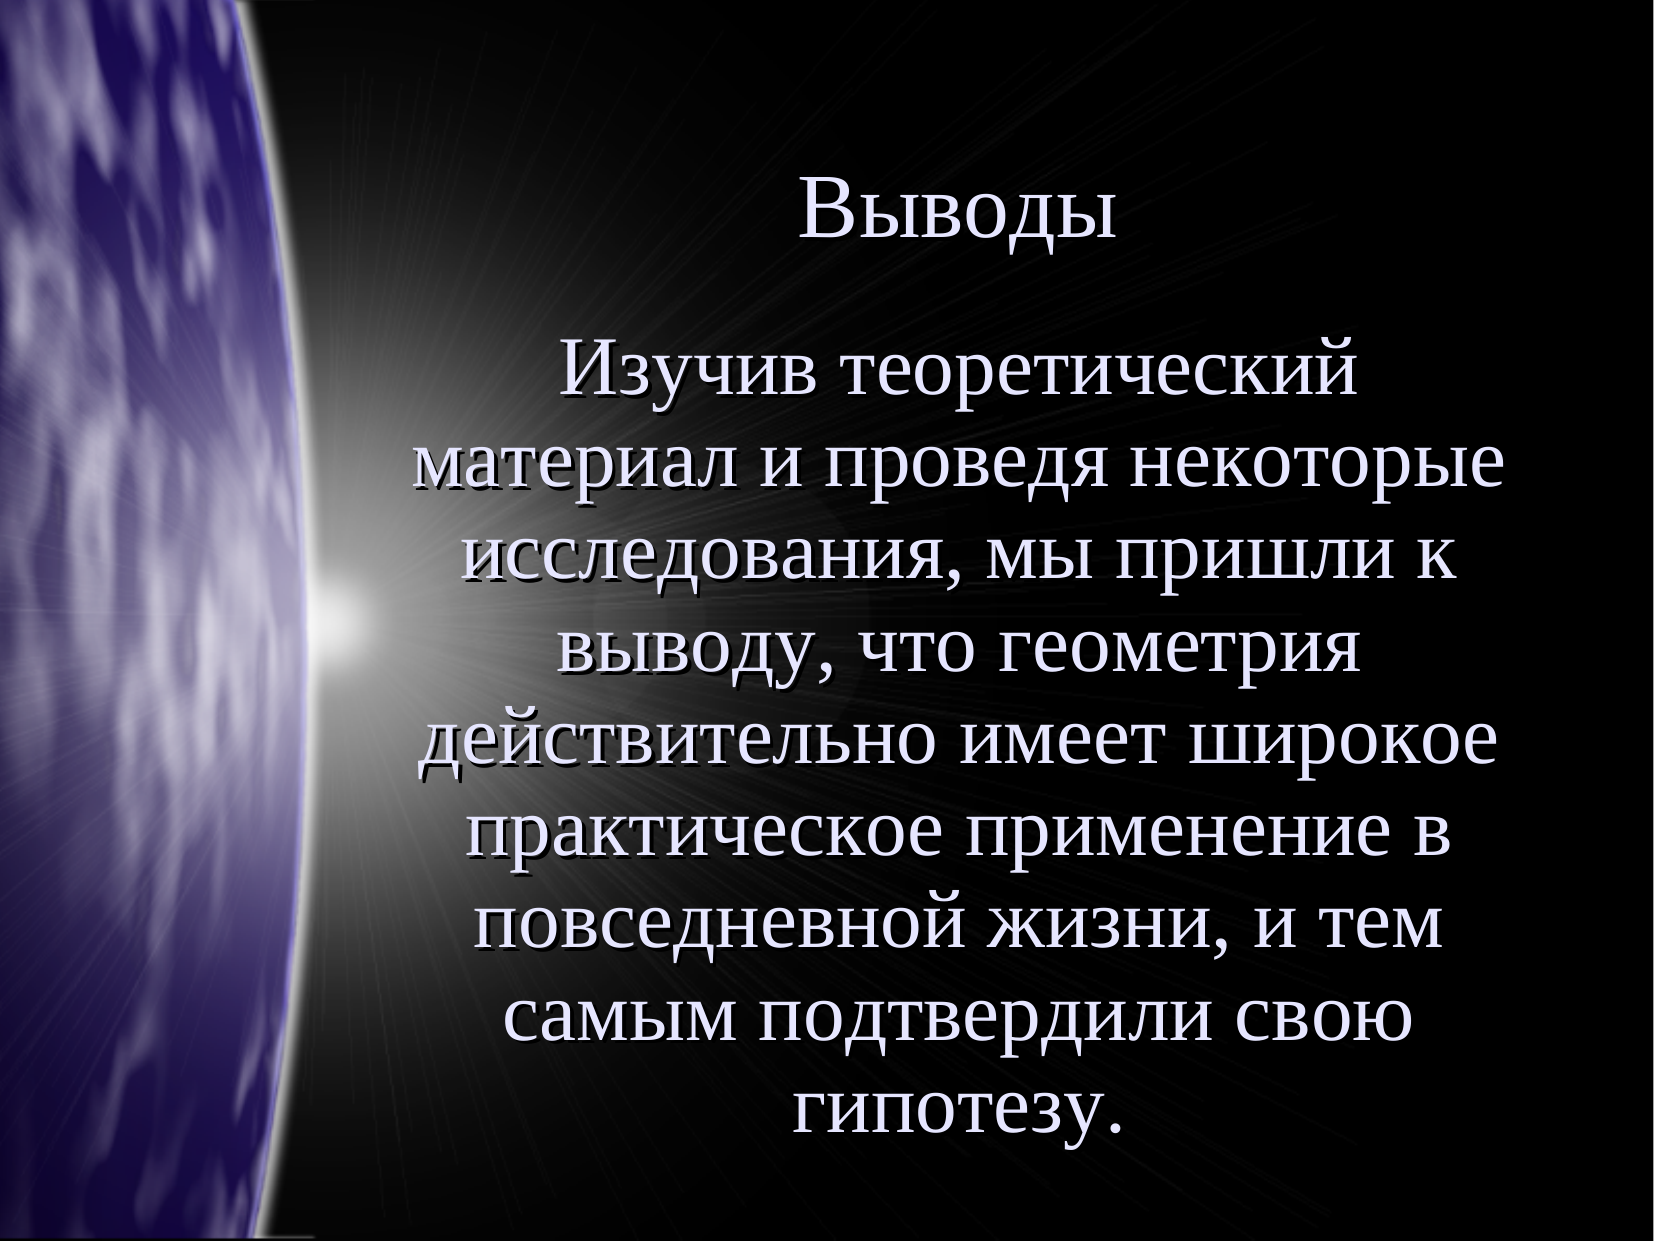

# Выводы
Изучив теоретический материал и проведя некоторые исследования, мы пришли к выводу, что геометрия действительно имеет широкое практическое применение в повседневной жизни, и тем самым подтвердили свою гипотезу.